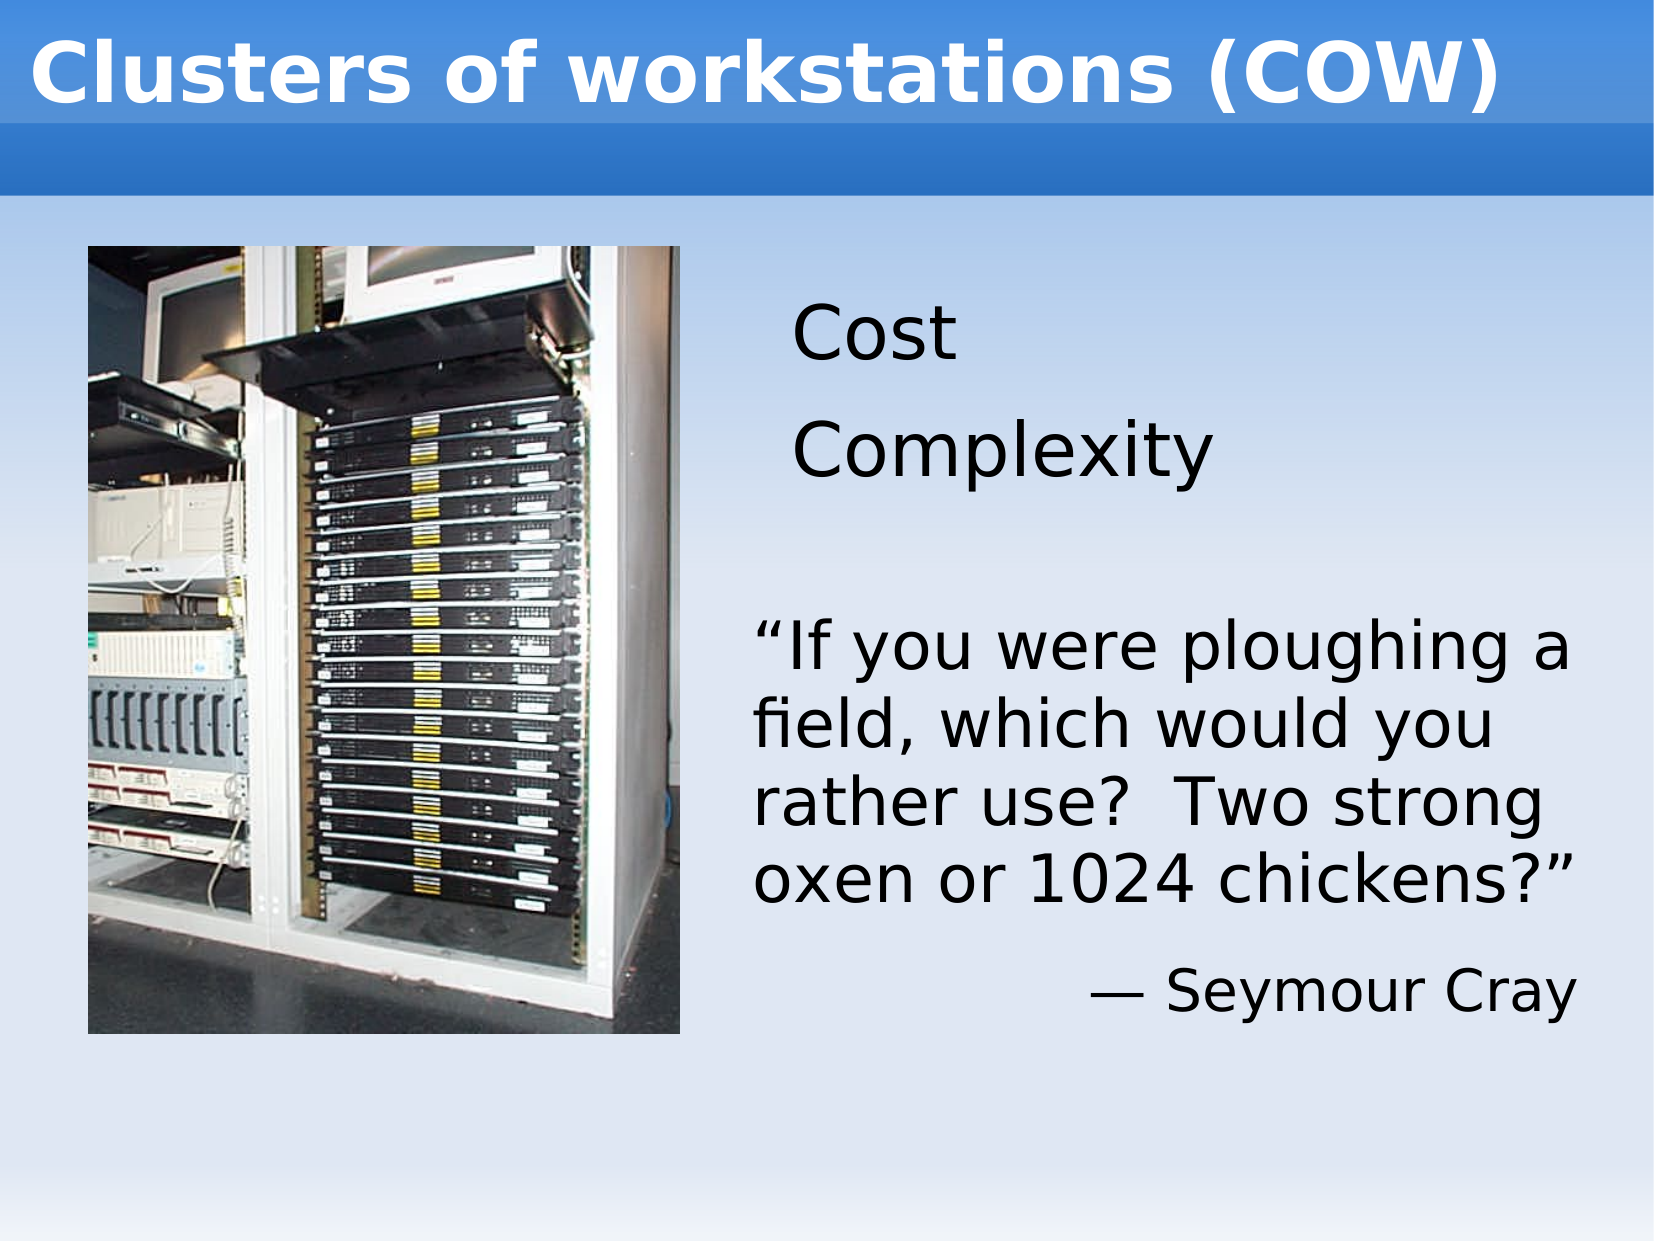

# Clusters of workstations (COW)
 Cost
 Complexity
“If you were ploughing a field, which would you rather use? Two strong oxen or 1024 chickens?”
— Seymour Cray